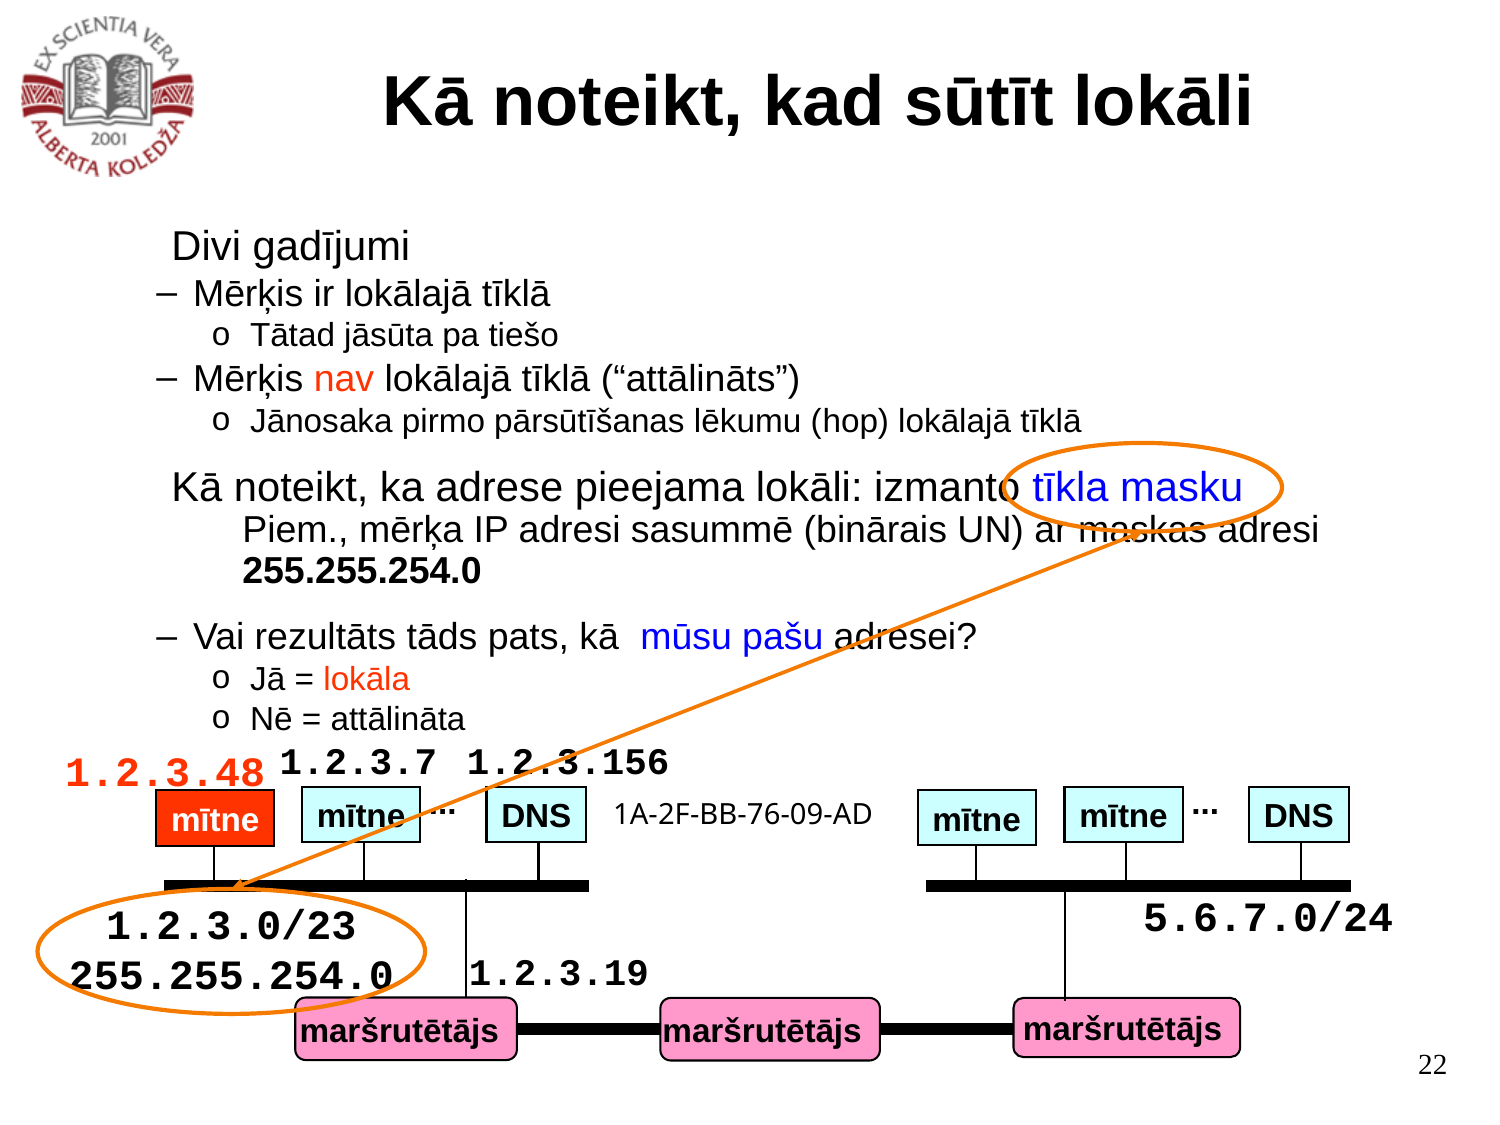

# Kā noteikt, kad sūtīt lokāli
Divi gadījumi
Mērķis ir lokālajā tīklā
Tātad jāsūta pa tiešo
Mērķis nav lokālajā tīklā (“attālināts”)
Jānosaka pirmo pārsūtīšanas lēkumu (hop) lokālajā tīklā
Kā noteikt, ka adrese pieejama lokāli: izmanto tīkla masku
Piem., mērķa IP adresi sasummē (binārais UN) ar maskas adresi 255.255.254.0
Vai rezultāts tāds pats, kā mūsu pašu adresei?
Jā = lokāla
Nē = attālināta
1.2.3.7
1.2.3.156
1.2.3.48
...
...
mītne
DNS
mītne
DNS
1A-2F-BB-76-09-AD
mītne
mītne
5.6.7.0/24
1.2.3.0/23
255.255.254.0
1.2.3.19
maršrutētājs
maršrutētājs
maršrutētājs